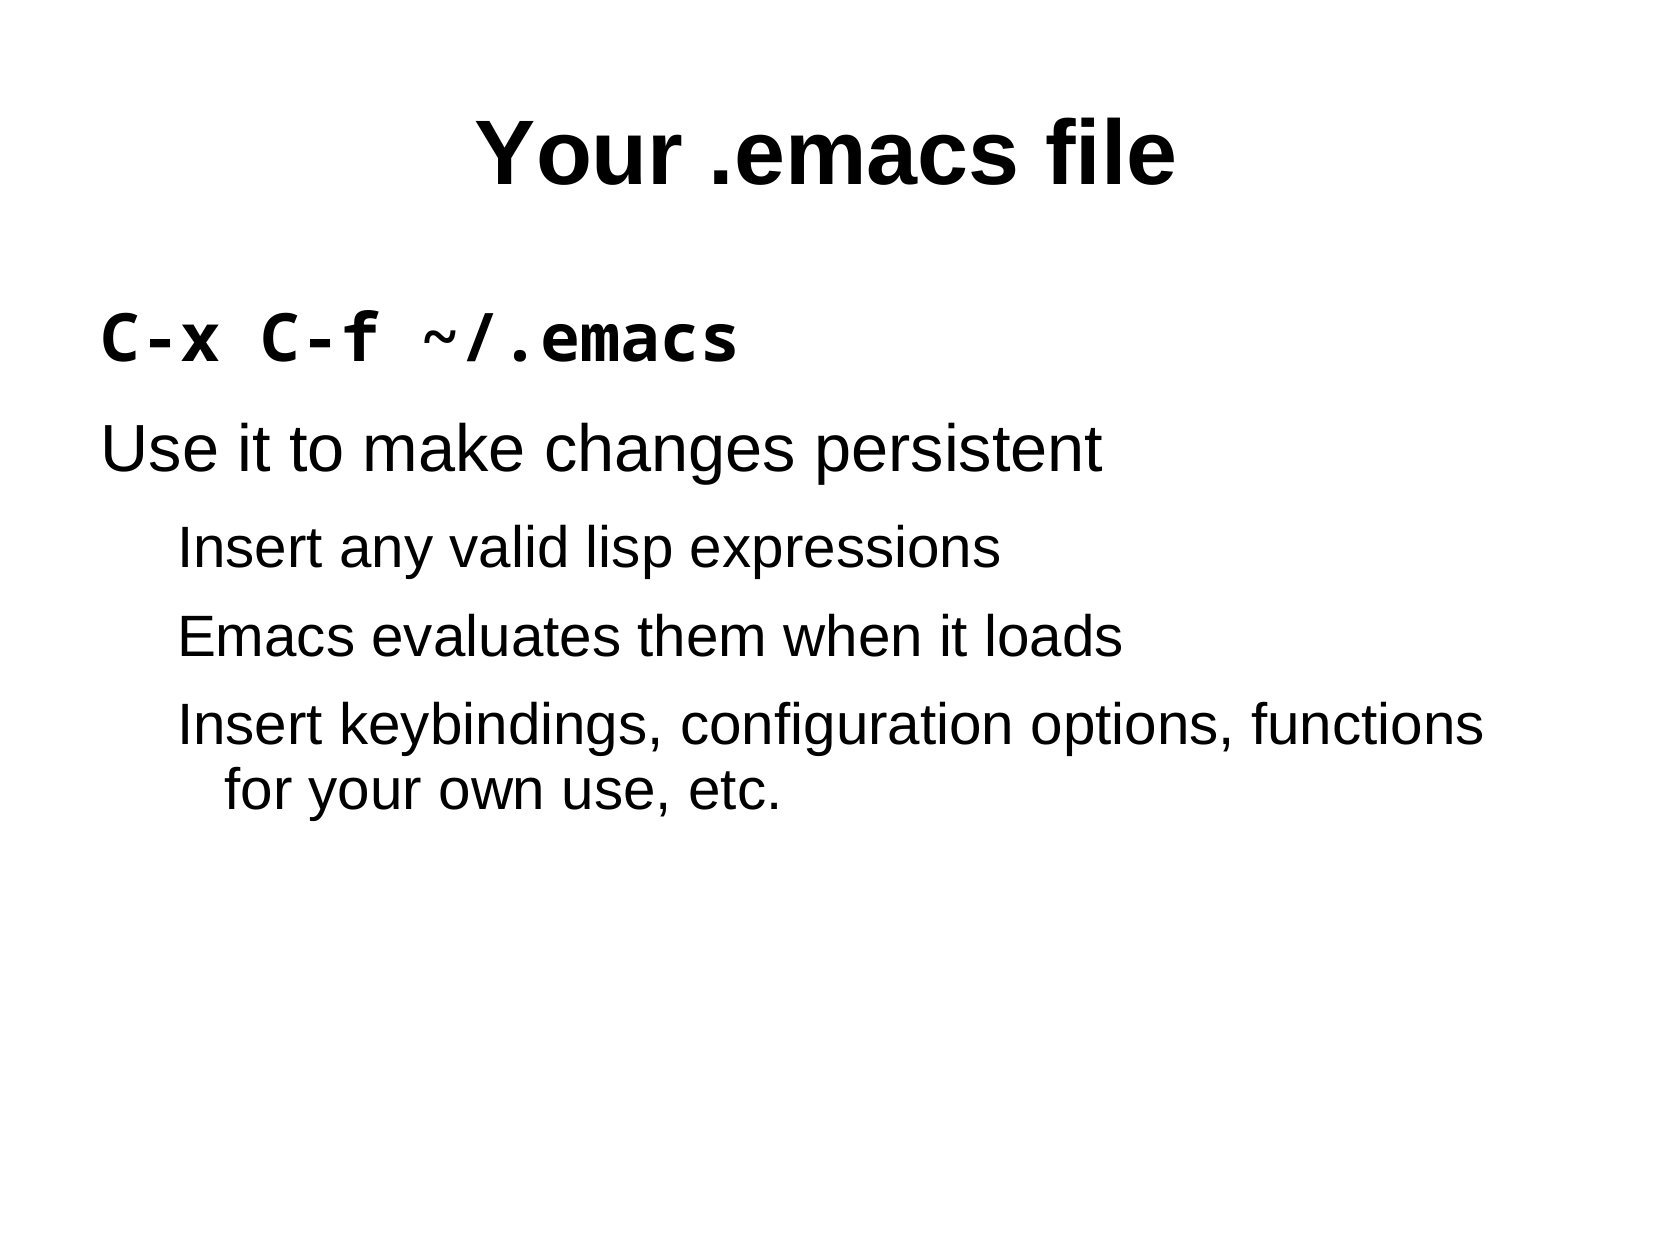

# Your .emacs file
C-x C-f ~/.emacs
Use it to make changes persistent
Insert any valid lisp expressions
Emacs evaluates them when it loads
Insert keybindings, configuration options, functions for your own use, etc.